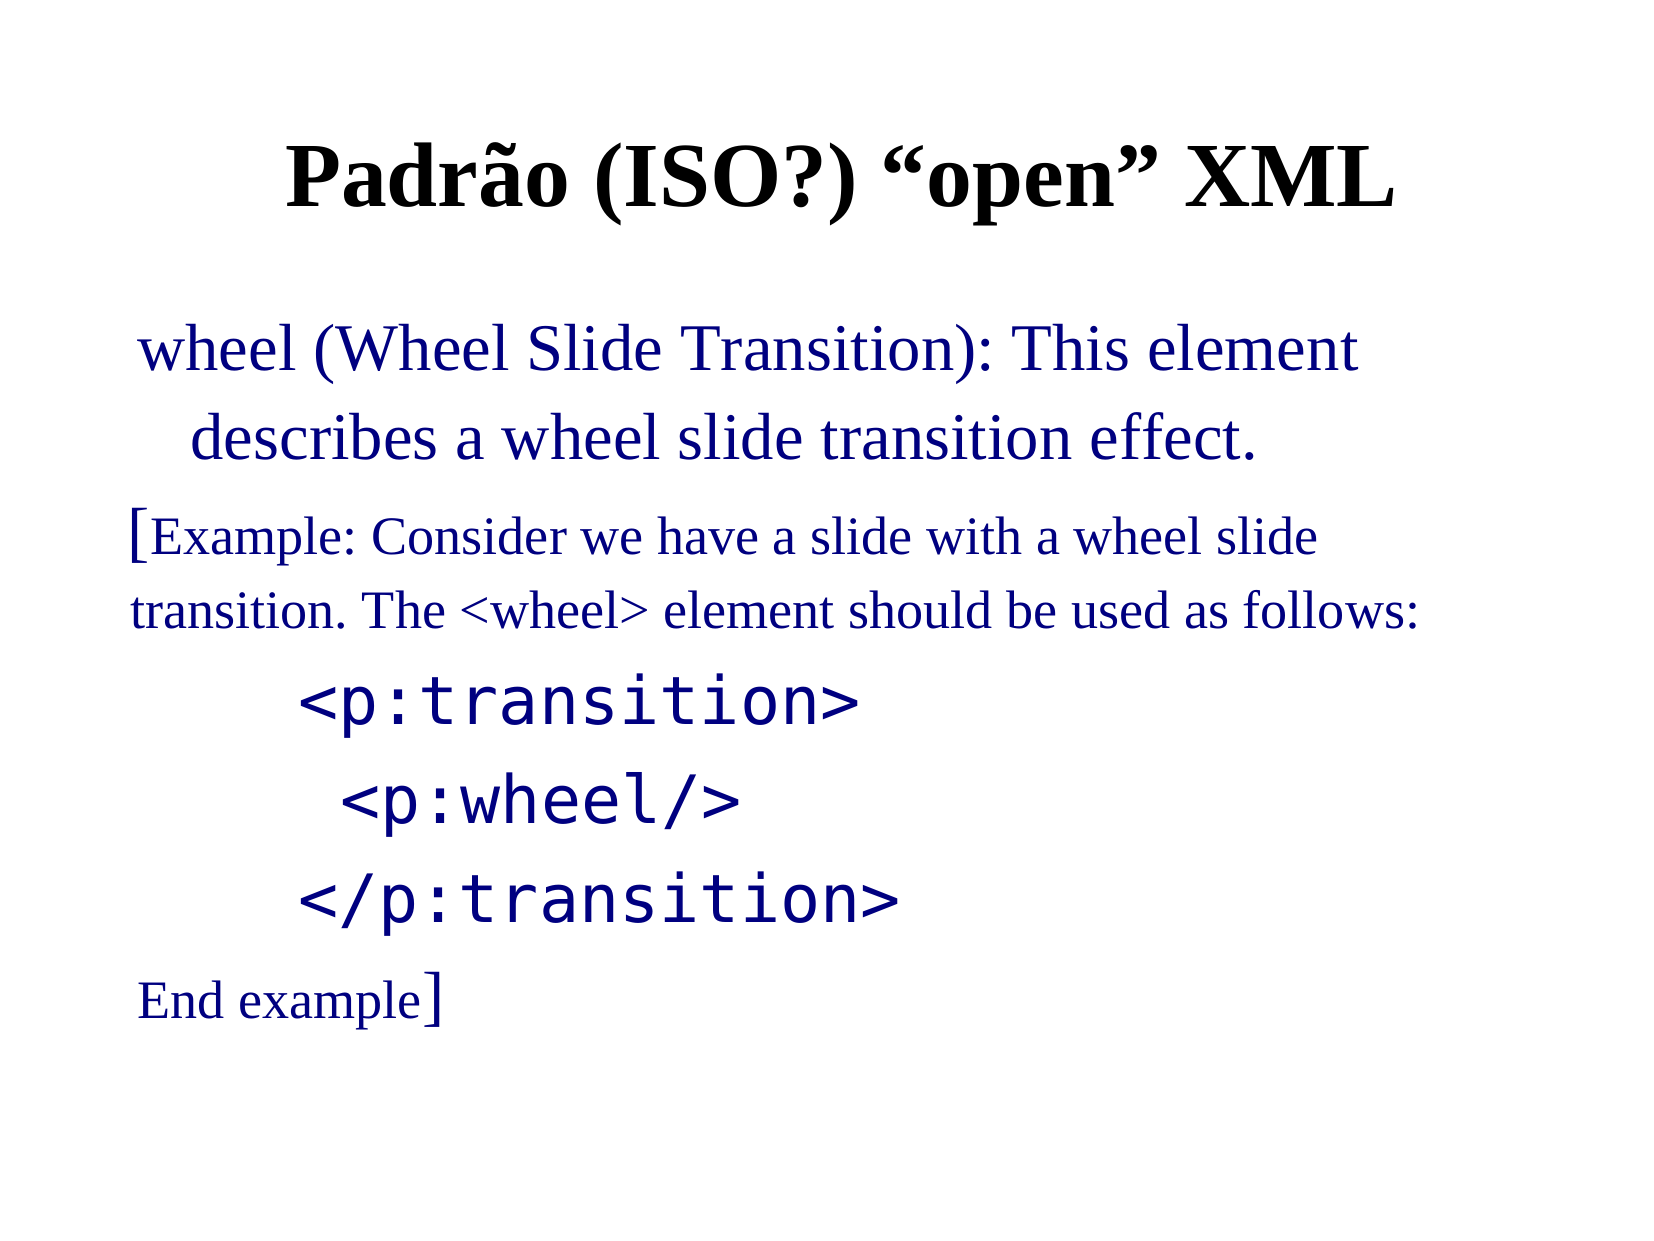

# Padrão (ISO?) “open” XML
wheel (Wheel Slide Transition): This element describes a wheel slide transition effect.
[Example: Consider we have a slide with a wheel slide transition. The <wheel> element should be used as follows:
 <p:transition>
 	<p:wheel/>
 </p:transition>
End example]